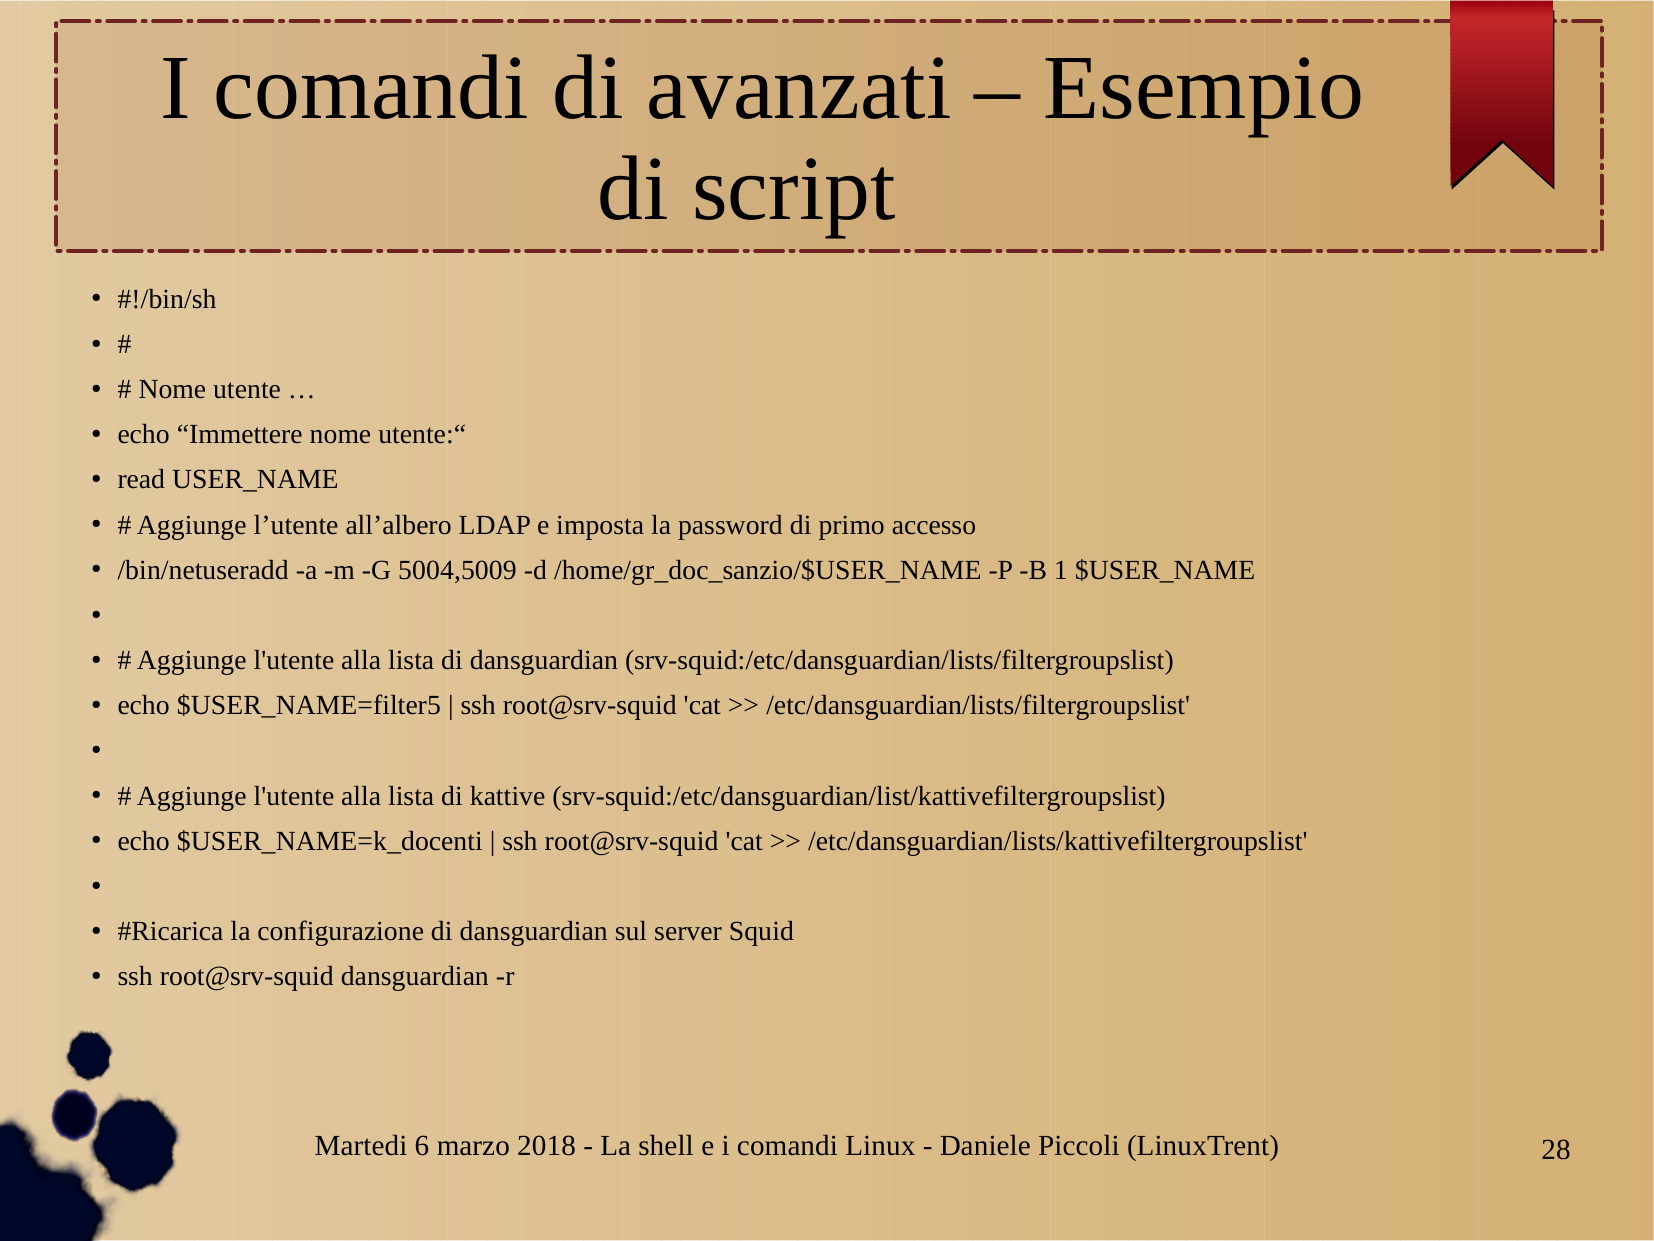

# I comandi di avanzati – Esempio di script
#!/bin/sh
#
# Nome utente …
echo “Immettere nome utente:“
read USER_NAME
# Aggiunge l’utente all’albero LDAP e imposta la password di primo accesso
/bin/netuseradd -a -m -G 5004,5009 -d /home/gr_doc_sanzio/$USER_NAME -P -B 1 $USER_NAME
# Aggiunge l'utente alla lista di dansguardian (srv-squid:/etc/dansguardian/lists/filtergroupslist)
echo $USER_NAME=filter5 | ssh root@srv-squid 'cat >> /etc/dansguardian/lists/filtergroupslist'
# Aggiunge l'utente alla lista di kattive (srv-squid:/etc/dansguardian/list/kattivefiltergroupslist)
echo $USER_NAME=k_docenti | ssh root@srv-squid 'cat >> /etc/dansguardian/lists/kattivefiltergroupslist'
#Ricarica la configurazione di dansguardian sul server Squid
ssh root@srv-squid dansguardian -r
Martedi 6 marzo 2018 - La shell e i comandi Linux - Daniele Piccoli (LinuxTrent)
28